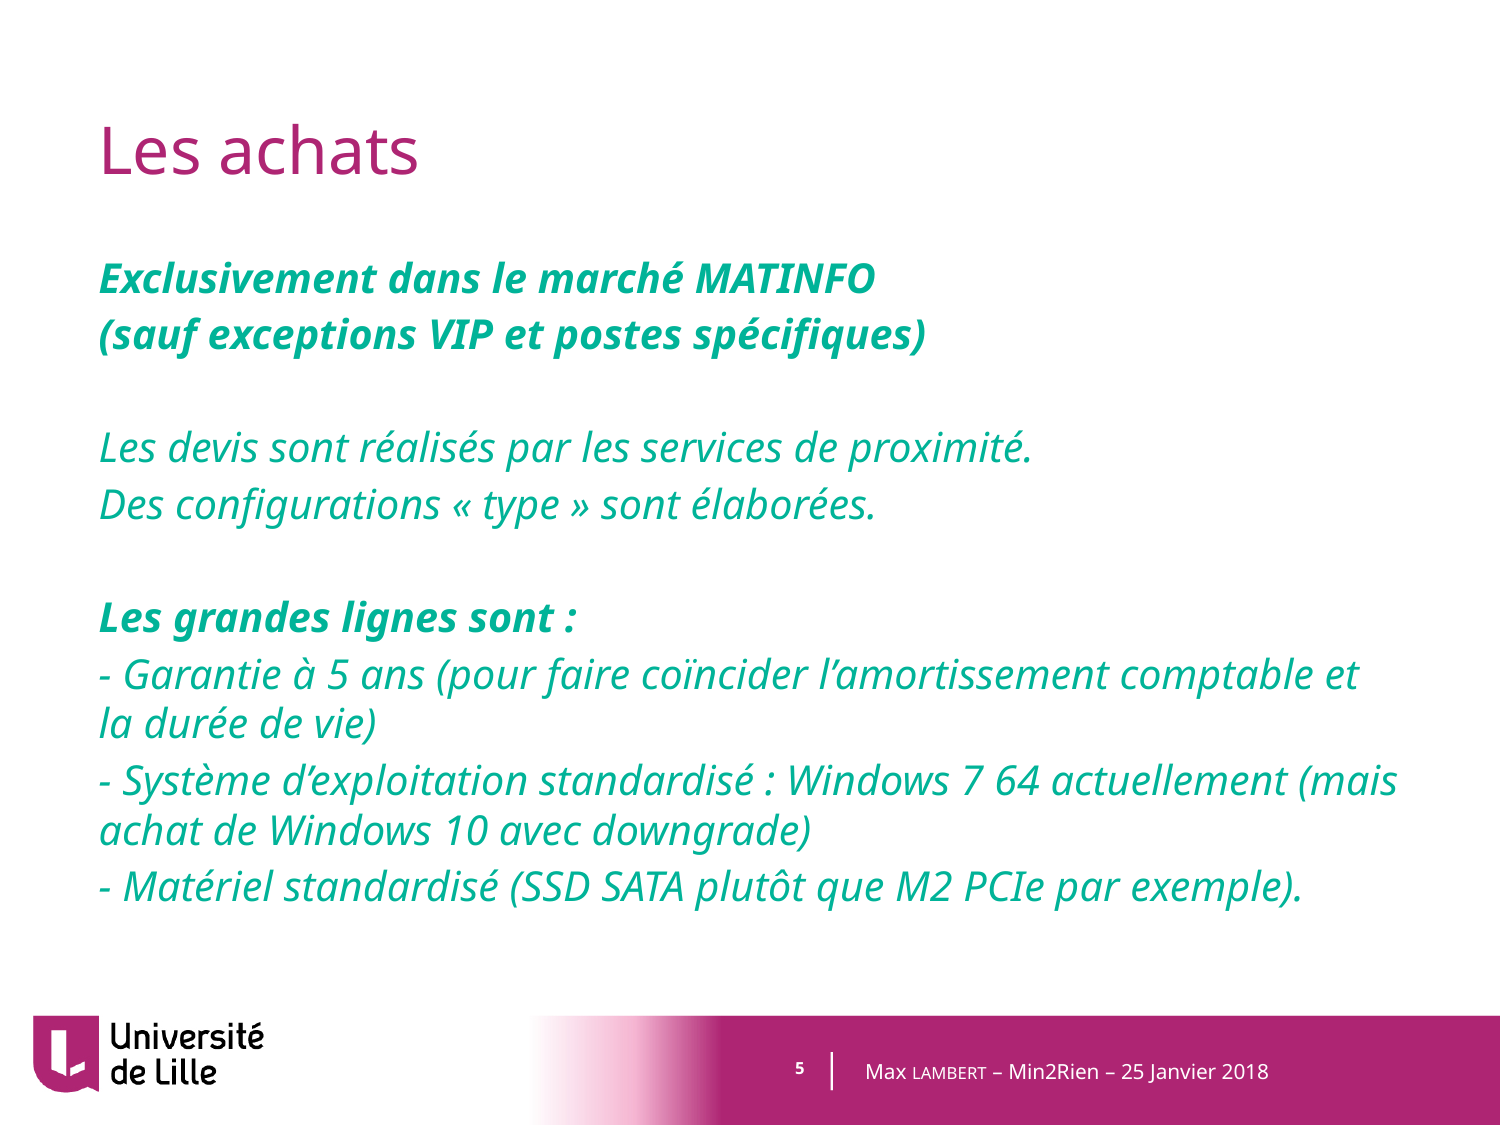

# Les achats
Exclusivement dans le marché MATINFO
(sauf exceptions VIP et postes spécifiques)
Les devis sont réalisés par les services de proximité.
Des configurations « type » sont élaborées.
Les grandes lignes sont :
- Garantie à 5 ans (pour faire coïncider l’amortissement comptable et la durée de vie)
- Système d’exploitation standardisé : Windows 7 64 actuellement (mais achat de Windows 10 avec downgrade)
- Matériel standardisé (SSD SATA plutôt que M2 PCIe par exemple).